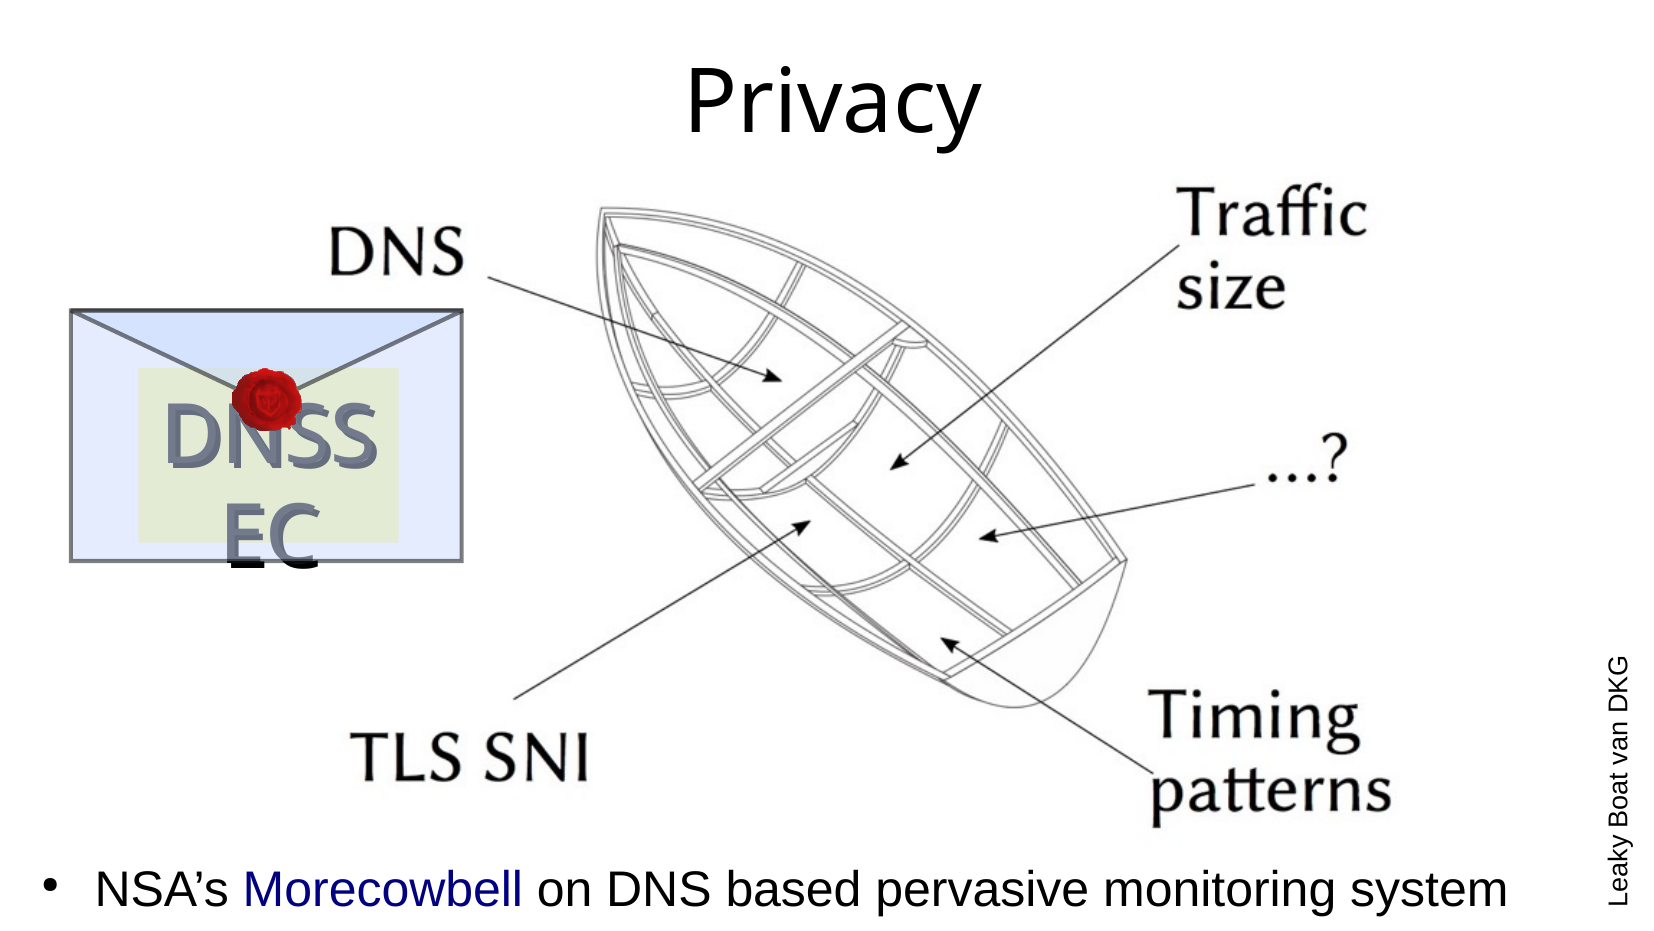

# Privacy
DNSSEC
Leaky Boat van DKG
NSA’s Morecowbell on DNS based pervasive monitoring system